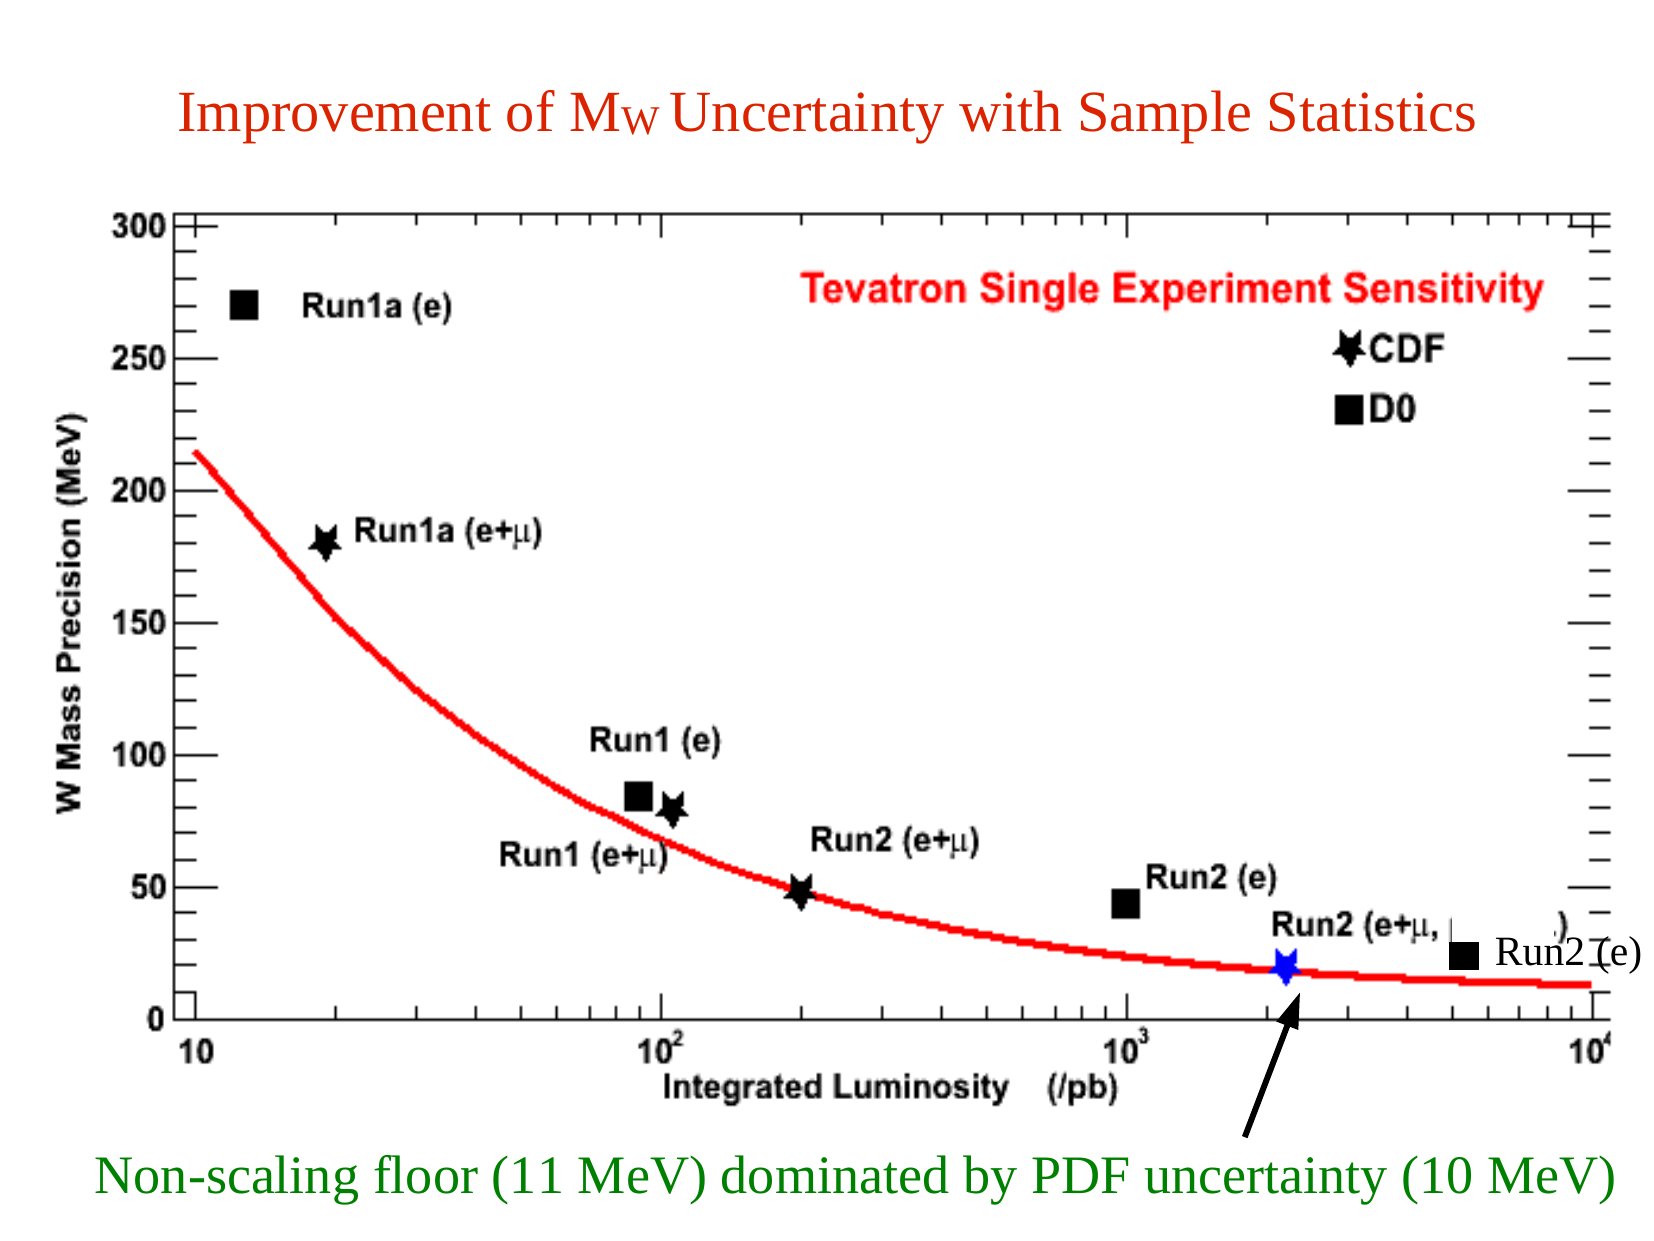

# Improvement of MW Uncertainty with Sample Statistics
Run2 (e)
Non-scaling floor (11 MeV) dominated by PDF uncertainty (10 MeV)